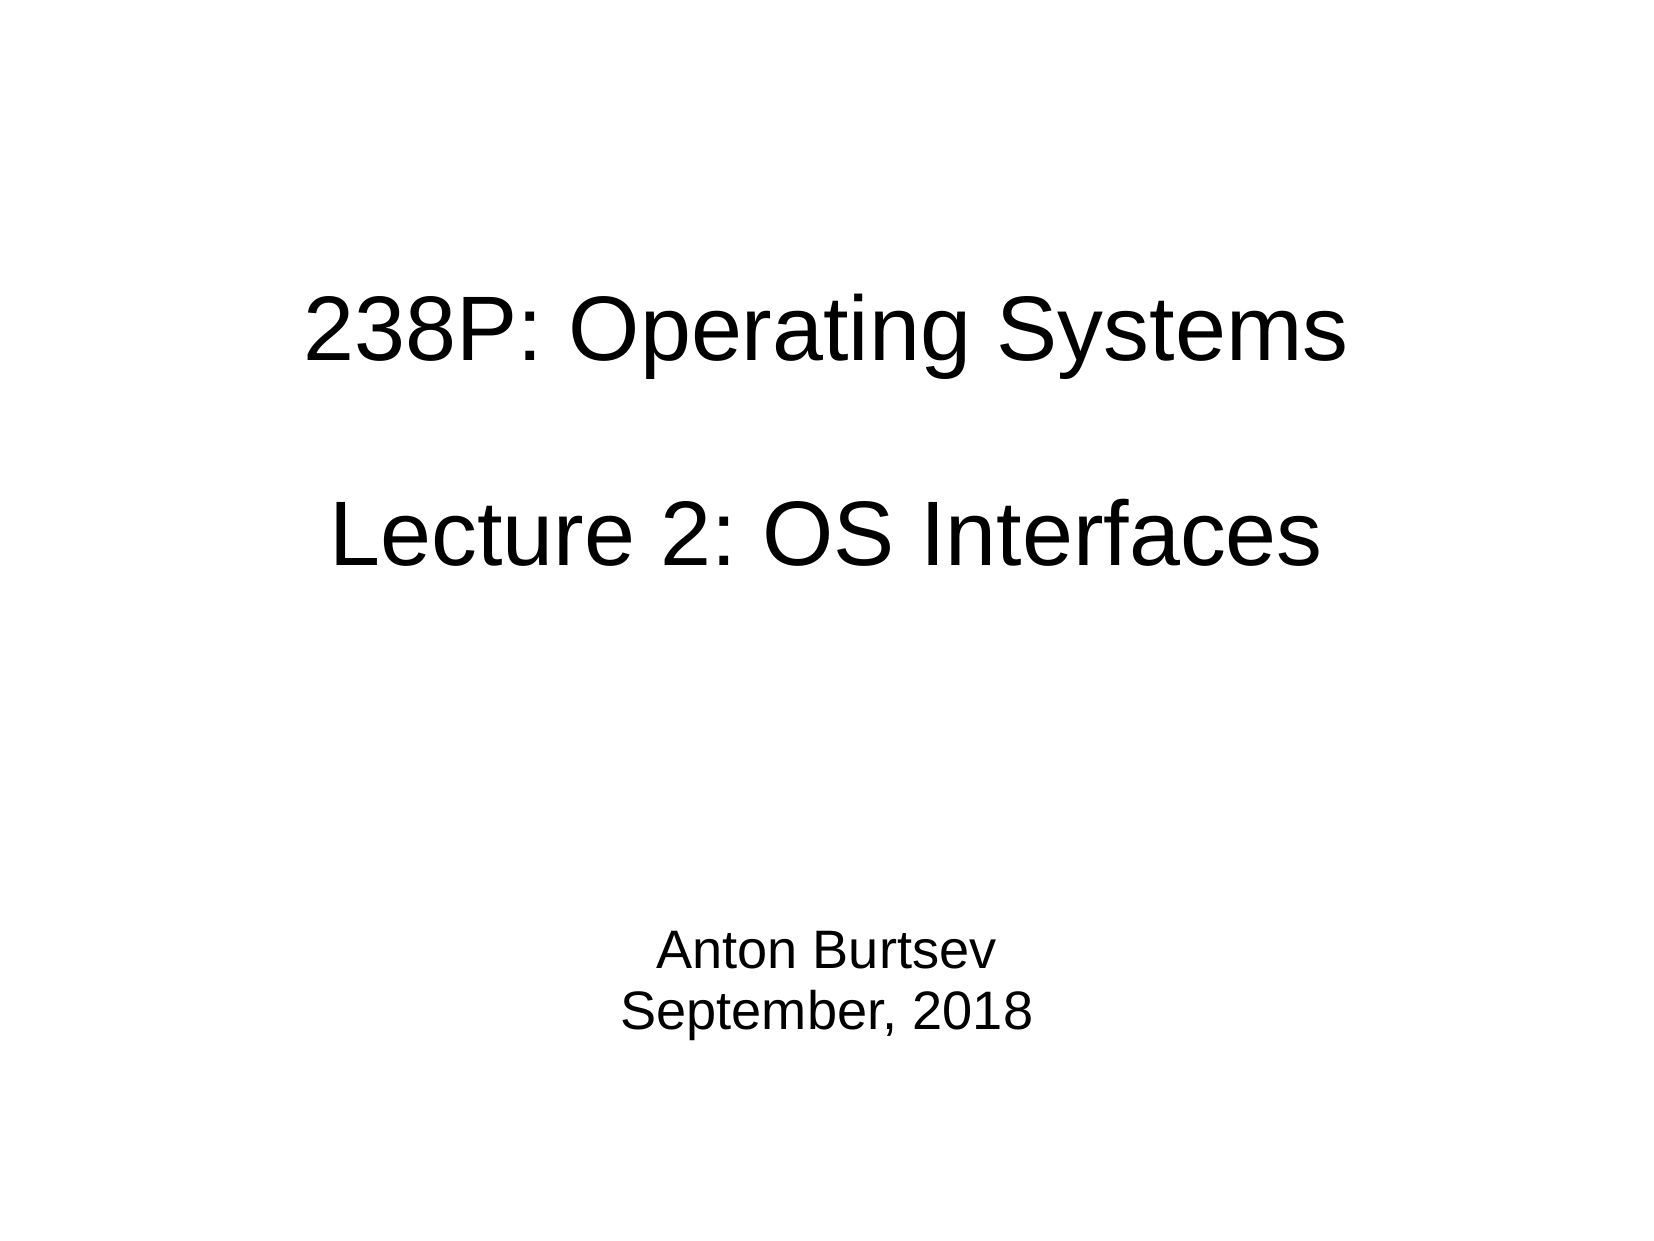

# 238P: Operating Systems Lecture 2: OS Interfaces
Anton Burtsev
September, 2018